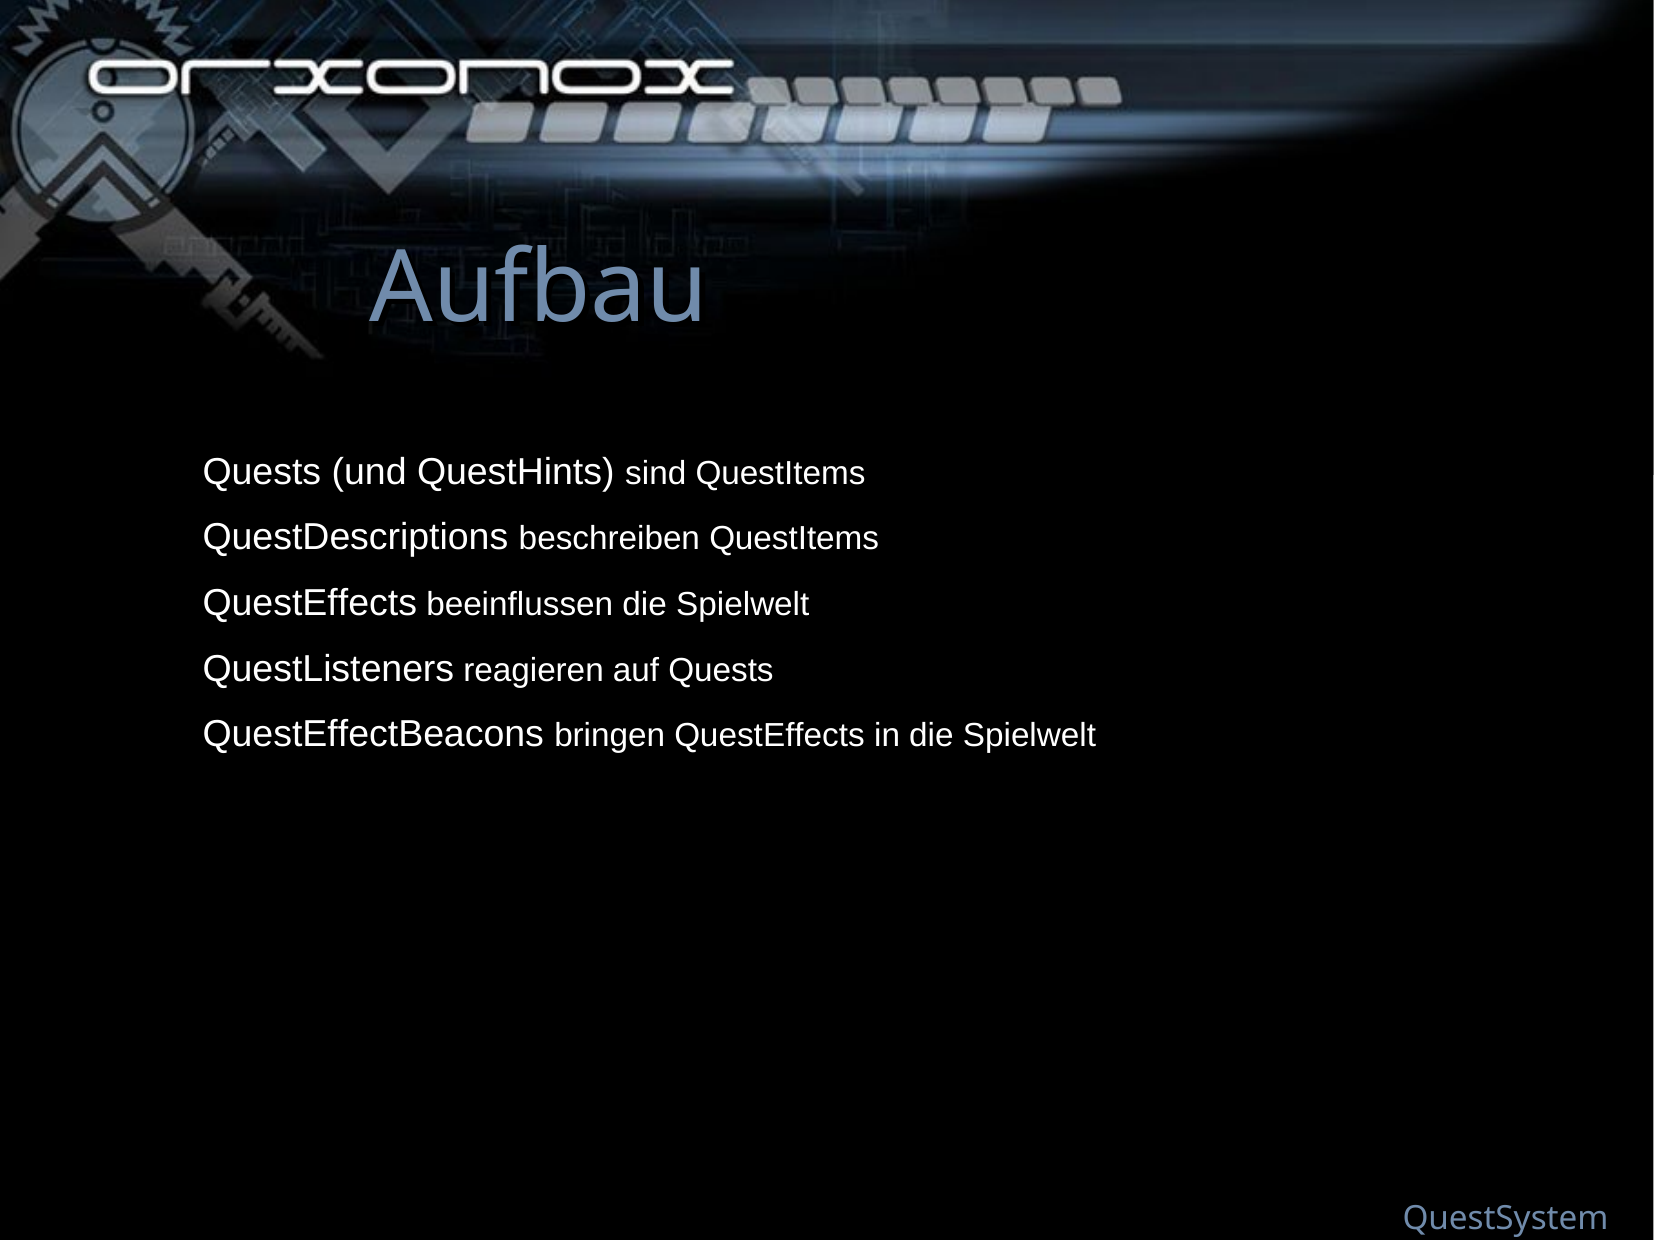

Aufbau
 Quests (und QuestHints) sind QuestItems
 QuestDescriptions beschreiben QuestItems
 QuestEffects beeinflussen die Spielwelt
 QuestListeners reagieren auf Quests
 QuestEffectBeacons bringen QuestEffects in die Spielwelt
QuestSystem